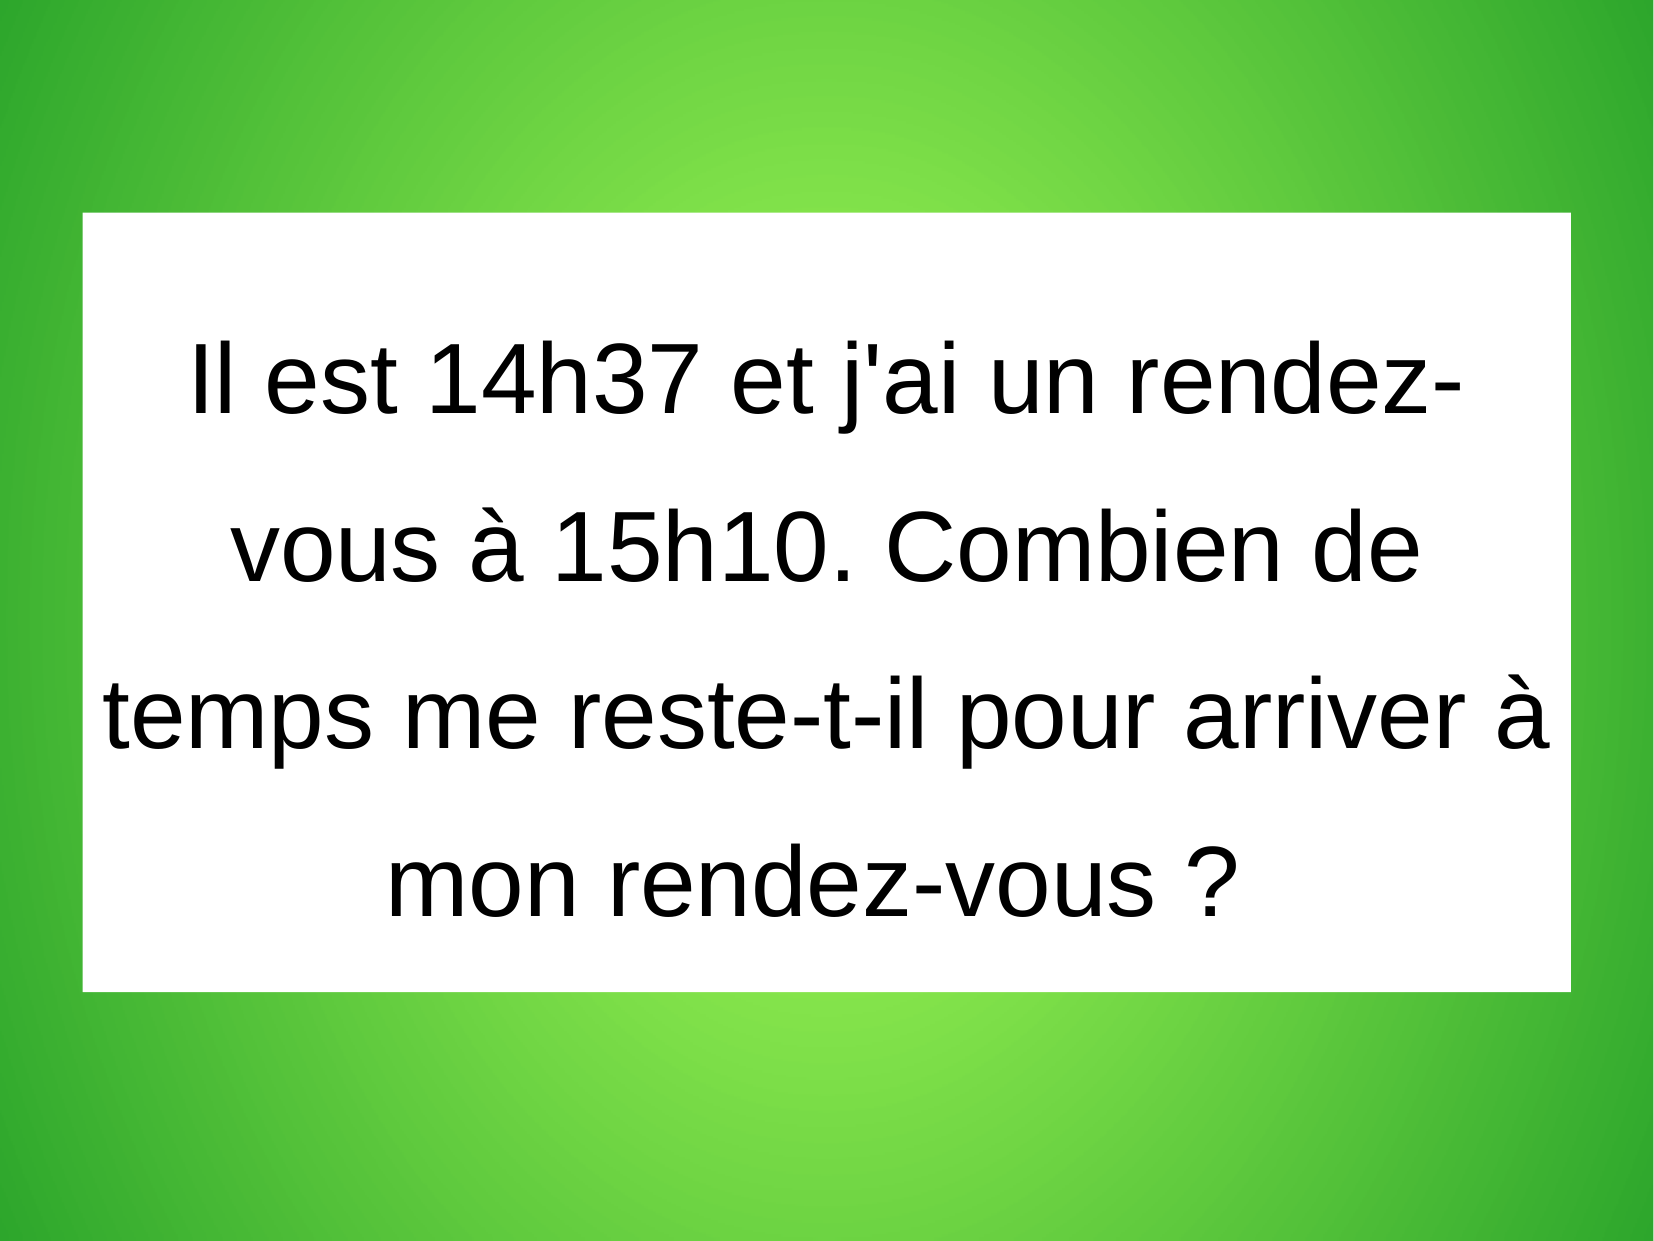

# Il est 14h37 et j'ai un rendez-vous à 15h10. Combien de temps me reste-t-il pour arriver à mon rendez-vous ?